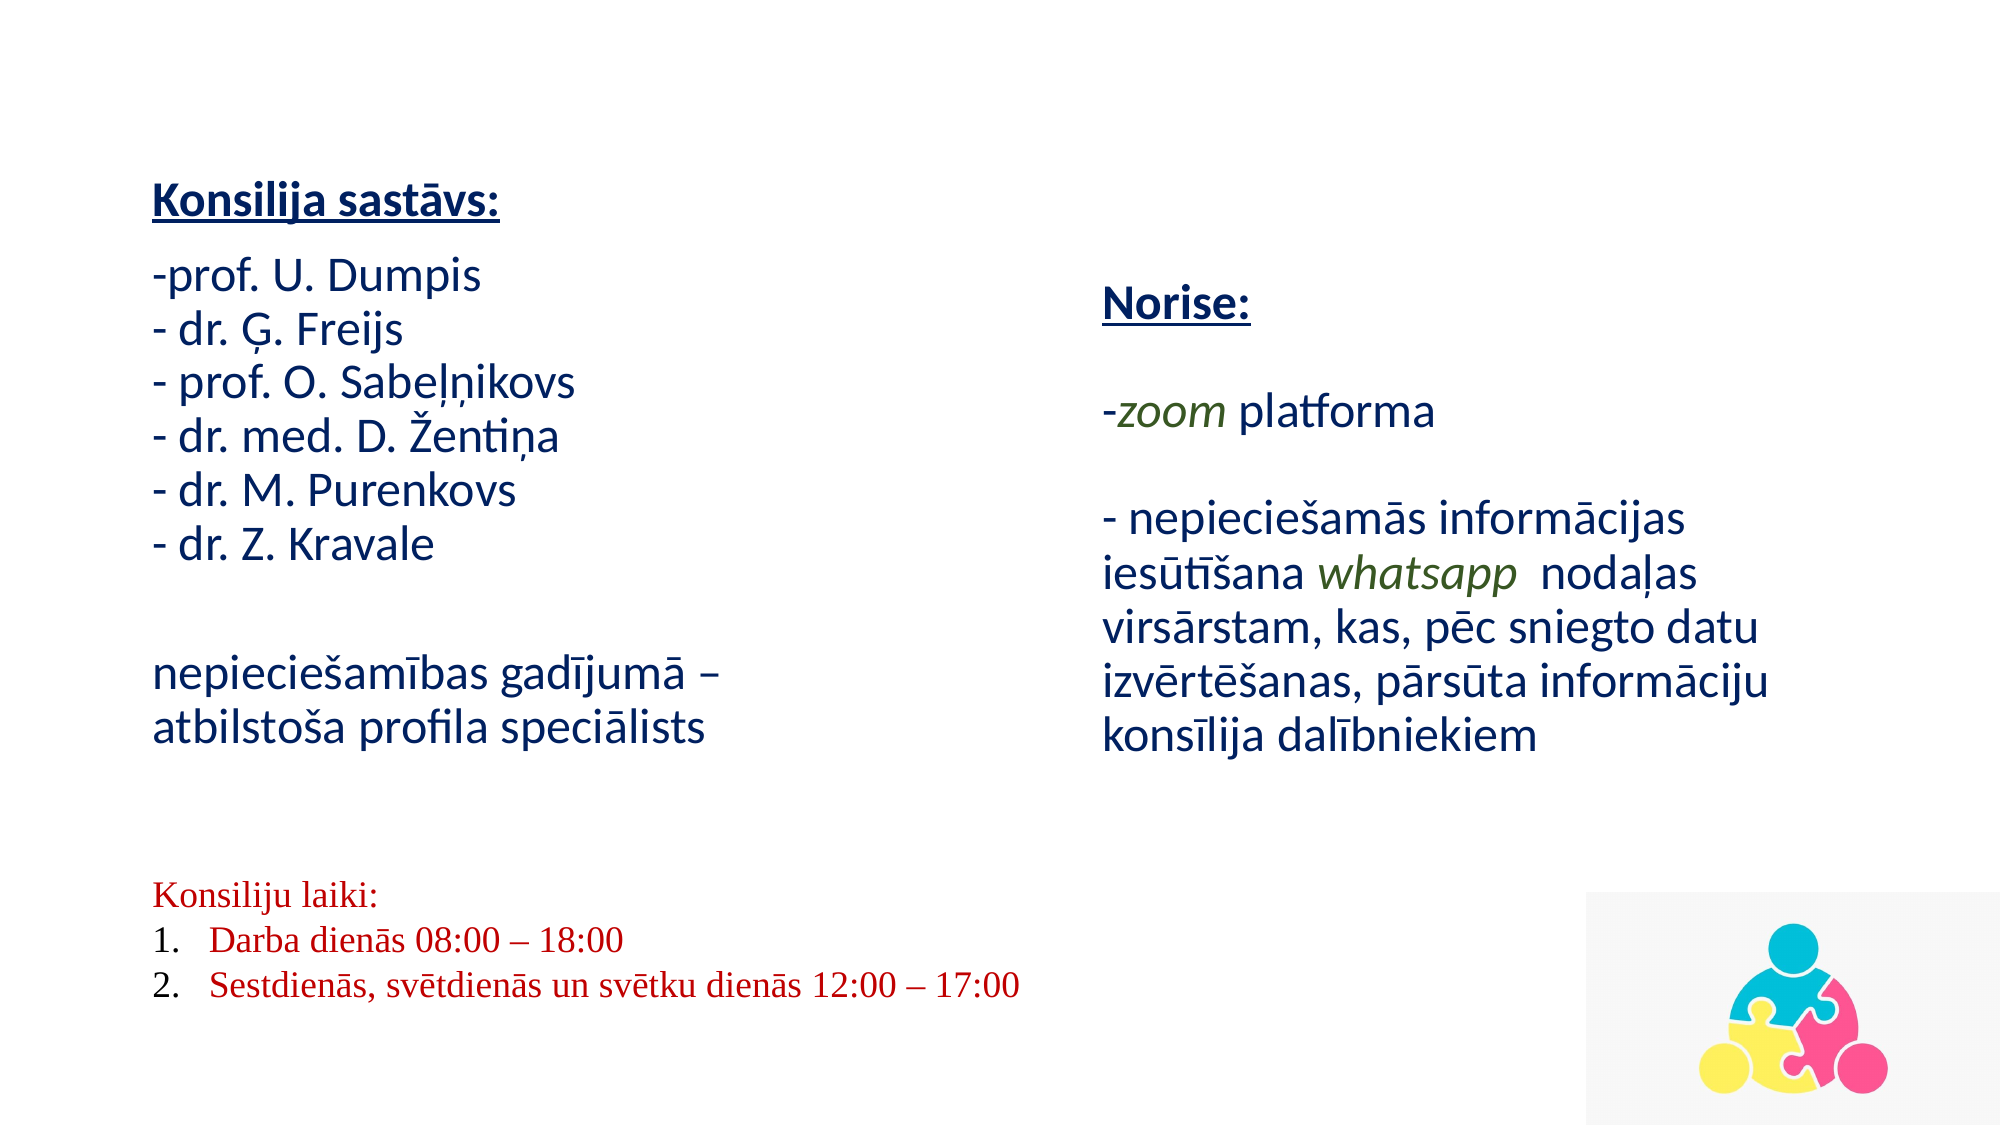

Konsilija sastāvs:
-prof. U. Dumpis
- dr. Ģ. Freijs
- prof. O. Sabeļņikovs
- dr. med. D. Žentiņa
- dr. M. Purenkovs
- dr. Z. Kravale
nepieciešamības gadījumā –
atbilstoša profila speciālists
# Norise: -zoom platforma - nepieciešamās informācijas iesūtīšana whatsapp nodaļas virsārstam, kas, pēc sniegto datu izvērtēšanas, pārsūta informāciju konsīlija dalībniekiem
Konsiliju laiki:
Darba dienās 08:00 – 18:00
Sestdienās, svētdienās un svētku dienās 12:00 – 17:00